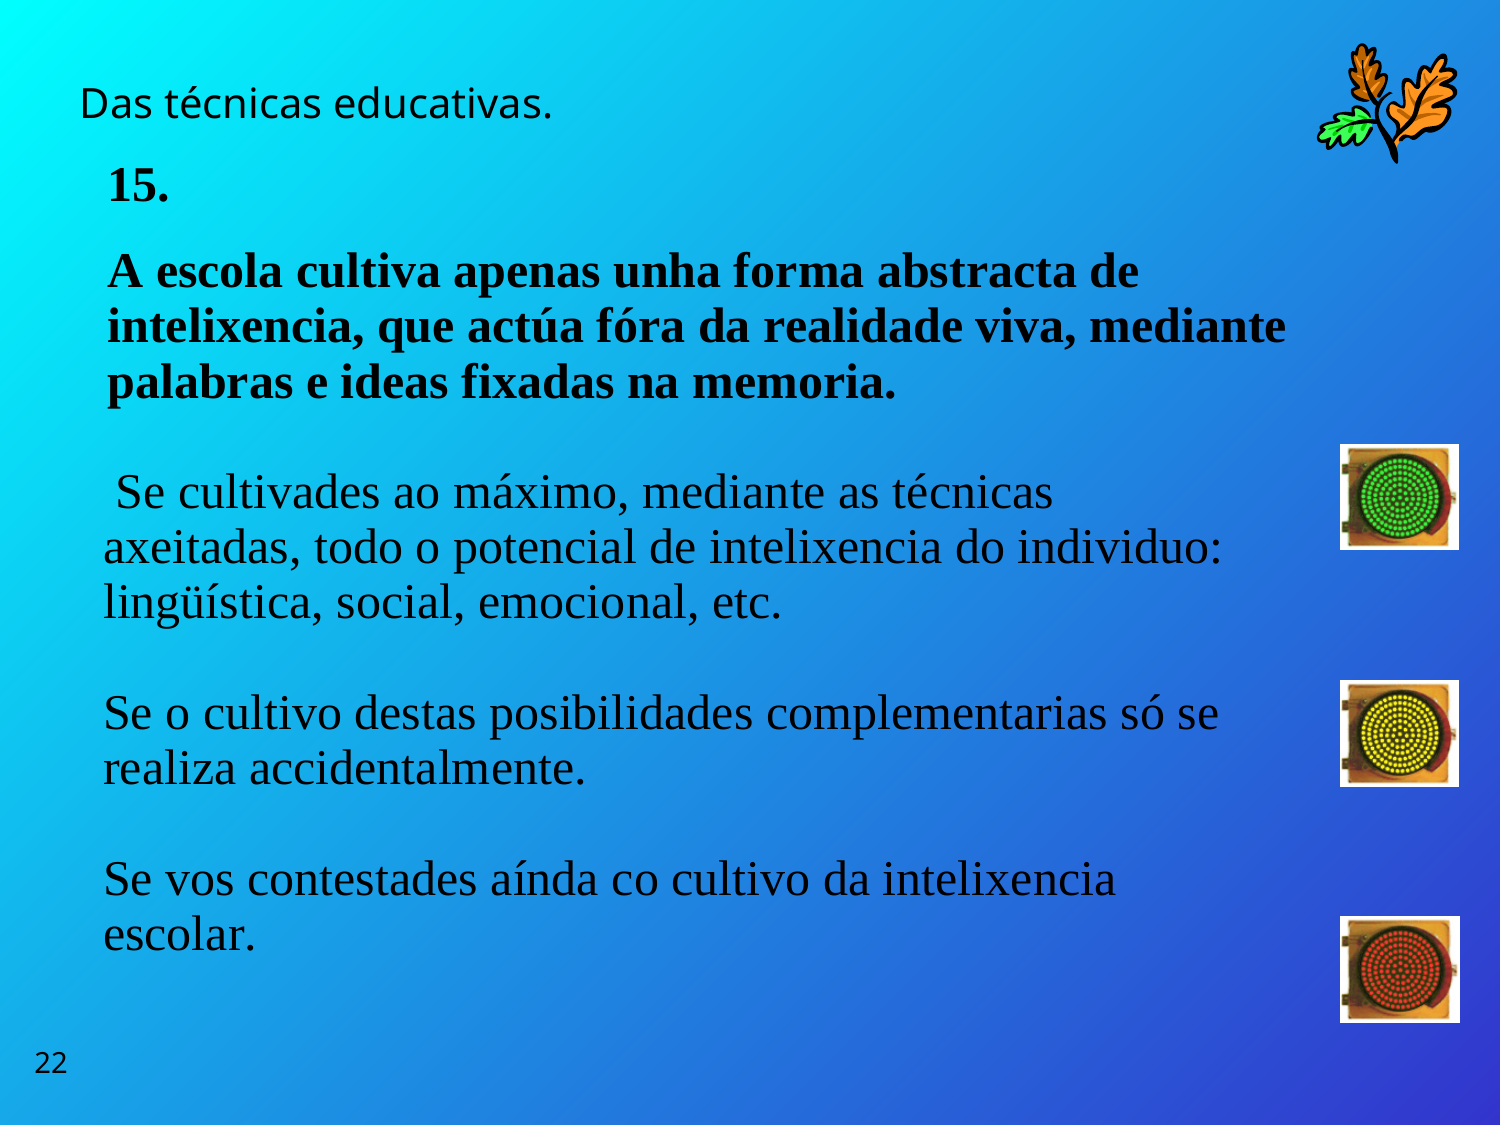

Das técnicas educativas.
	15.
	A escola cultiva apenas unha forma abstracta de intelixencia, que actúa fóra da realidade viva, mediante palabras e ideas fixadas na memoria.
 Se cultivades ao máximo, mediante as técnicas axeitadas, todo o potencial de intelixencia do individuo: lingüística, social, emocional, etc.
Se o cultivo destas posibilidades complementarias só se realiza accidentalmente.
Se vos contestades aínda co cultivo da intelixencia escolar.
22